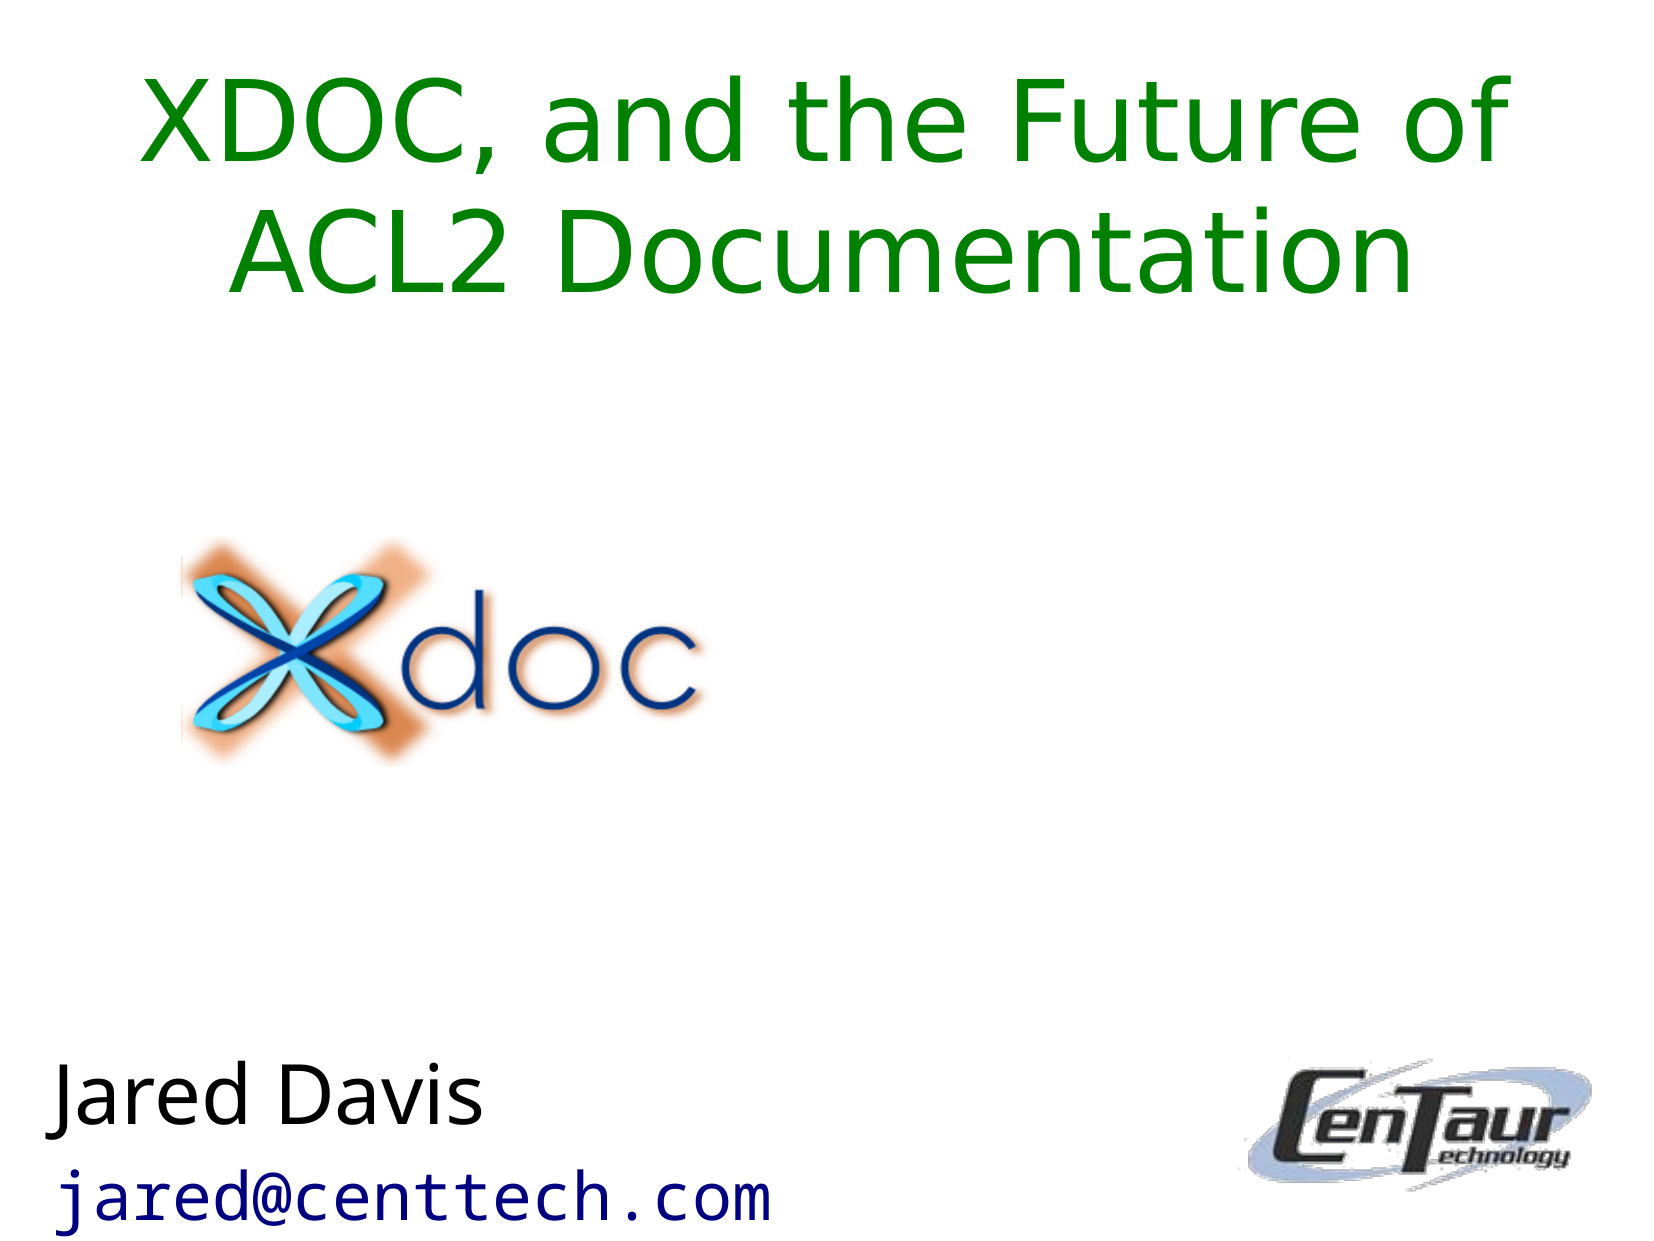

XDOC, and the Future of
ACL2 Documentation
Jared Davis
jared@centtech.com